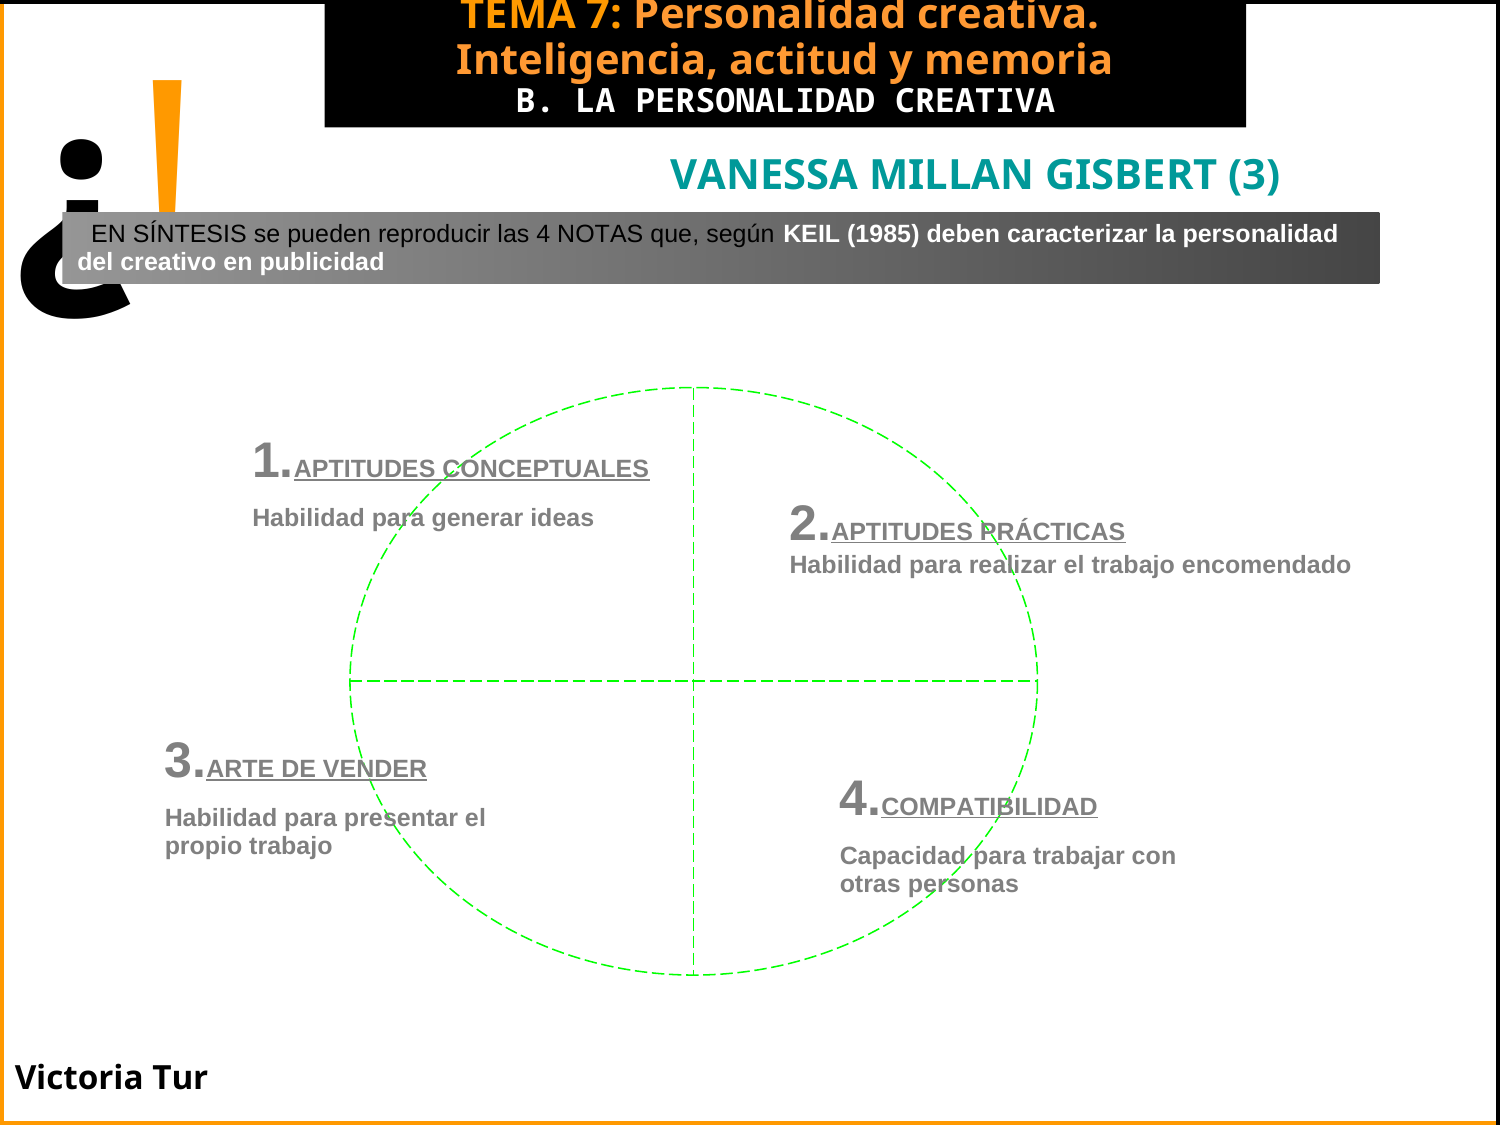

VANESSA MILLAN GISBERT (3)
 EN SÍNTESIS se pueden reproducir las 4 NOTAS que, según KEIL (1985) deben caracterizar la personalidad del creativo en publicidad
1.APTITUDES CONCEPTUALES
Habilidad para generar ideas
2.APTITUDES PRÁCTICAS
Habilidad para realizar el trabajo encomendado
3.ARTE DE VENDER
Habilidad para presentar el propio trabajo
4.COMPATIBILIDAD
Capacidad para trabajar con otras personas